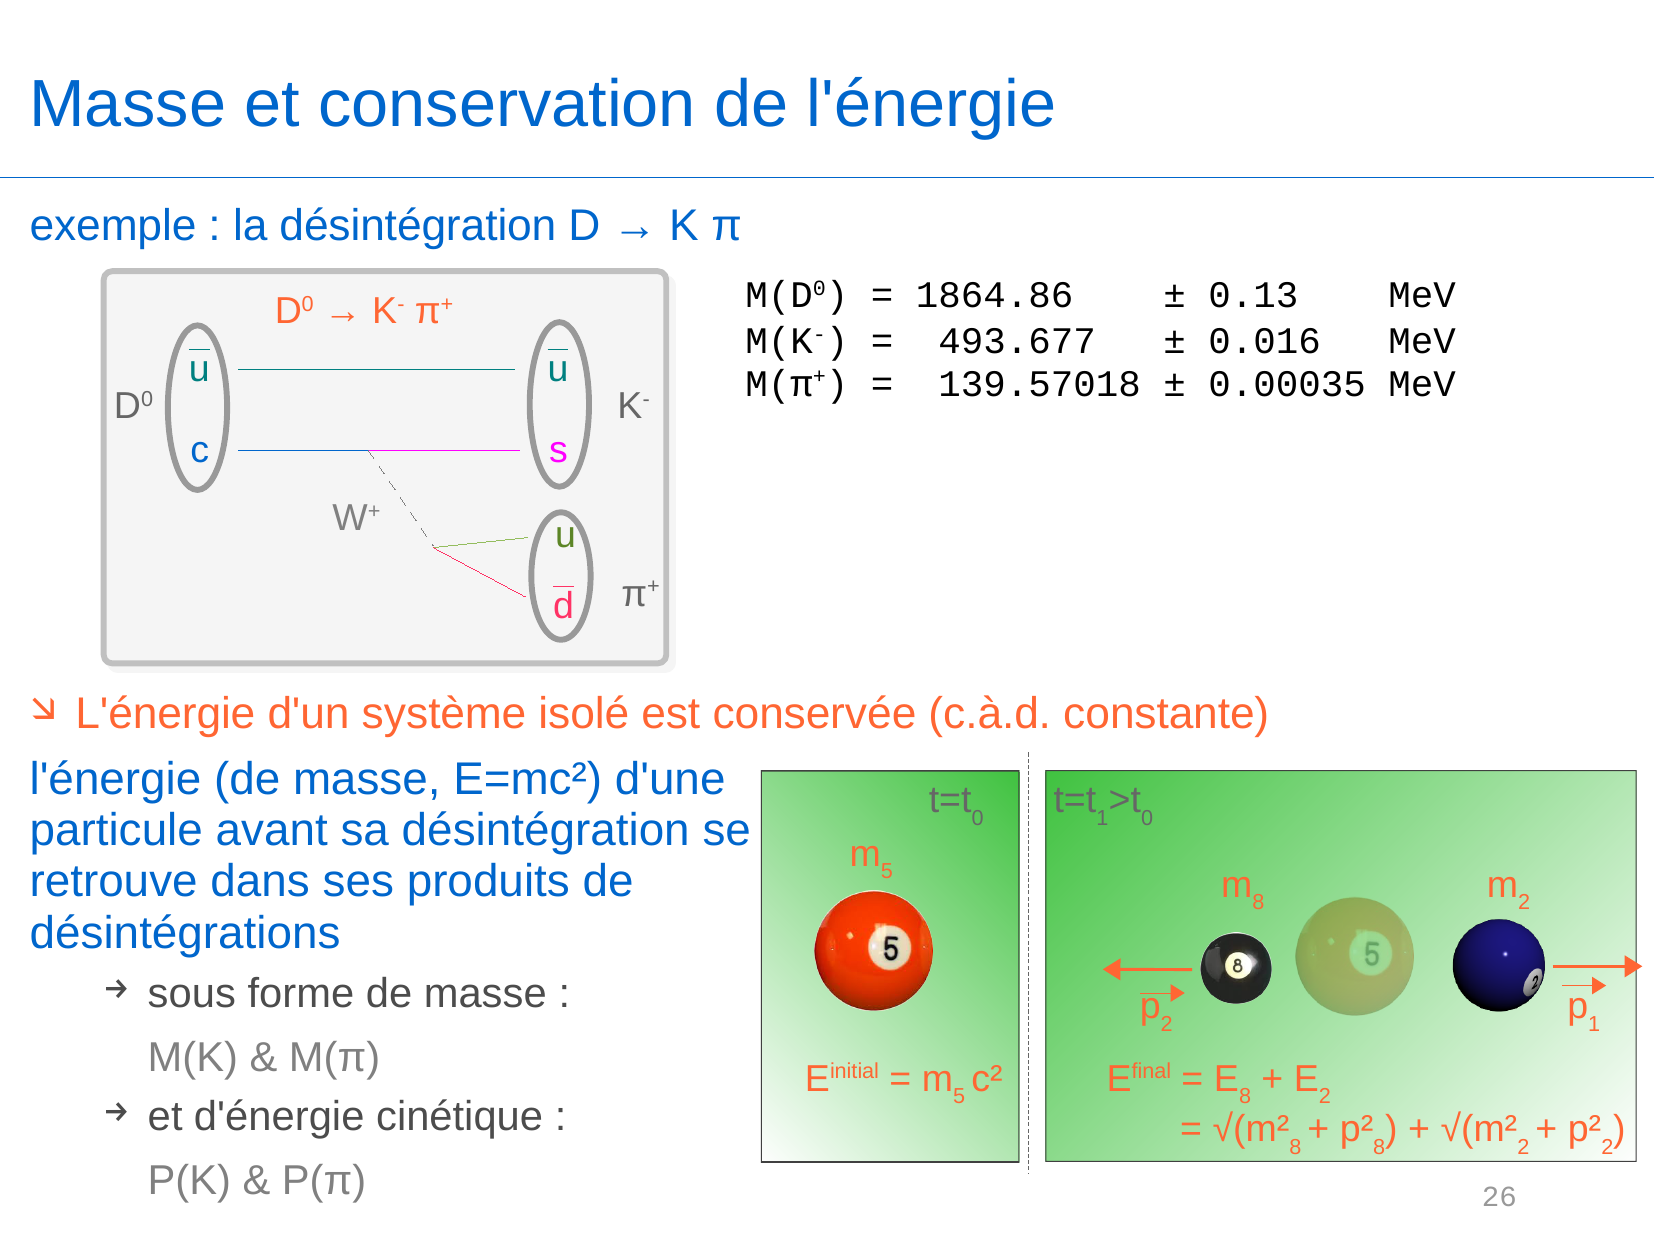

# Masse et conservation de l'énergie
exemple : la désintégration D → K π
L'énergie d'un système isolé est conservée (c.à.d. constante)
M(D0) = 1864.86 ± 0.13 MeV
D0 → K- π+
u
u
D0
K-
c
s
W+
u
π+
d
M(K-) = 493.677 ± 0.016 MeV
M(π+) = 139.57018 ± 0.00035 MeV
l'énergie (de masse, E=mc²) d'une particule avant sa désintégration se retrouve dans ses produits de désintégrations
sous forme de masse :
M(K) & M(π)
et d'énergie cinétique :
P(K) & P(π)
t=t0
t=t1>t0
m5
m8
m2
p2
p1
Einitial = m5 c²
Efinal = E8 + E2
 = √(m²8 + p²8) + √(m²2 + p²2)
26